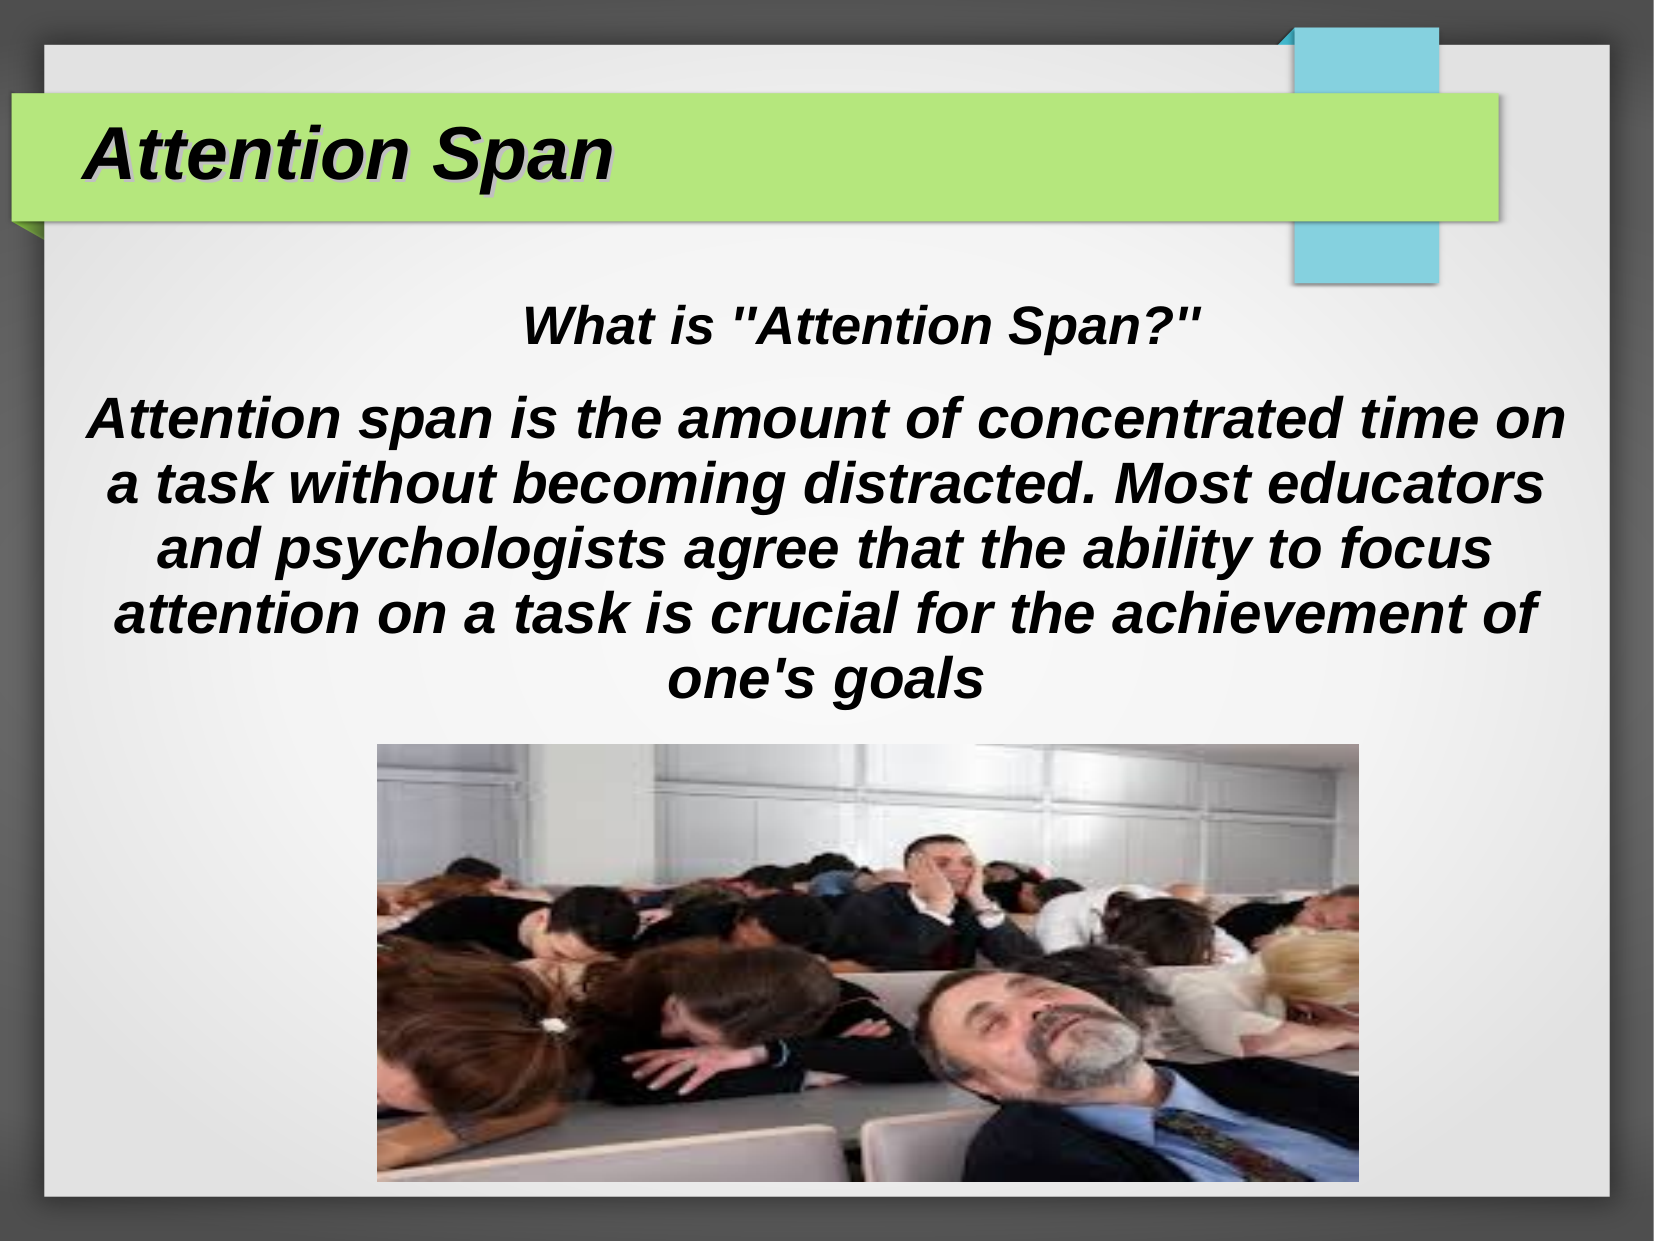

# Attention Span
What is ''Attention Span?''
Attention span is the amount of concentrated time on a task without becoming distracted. Most educators and psychologists agree that the ability to focus attention on a task is crucial for the achievement of one's goals